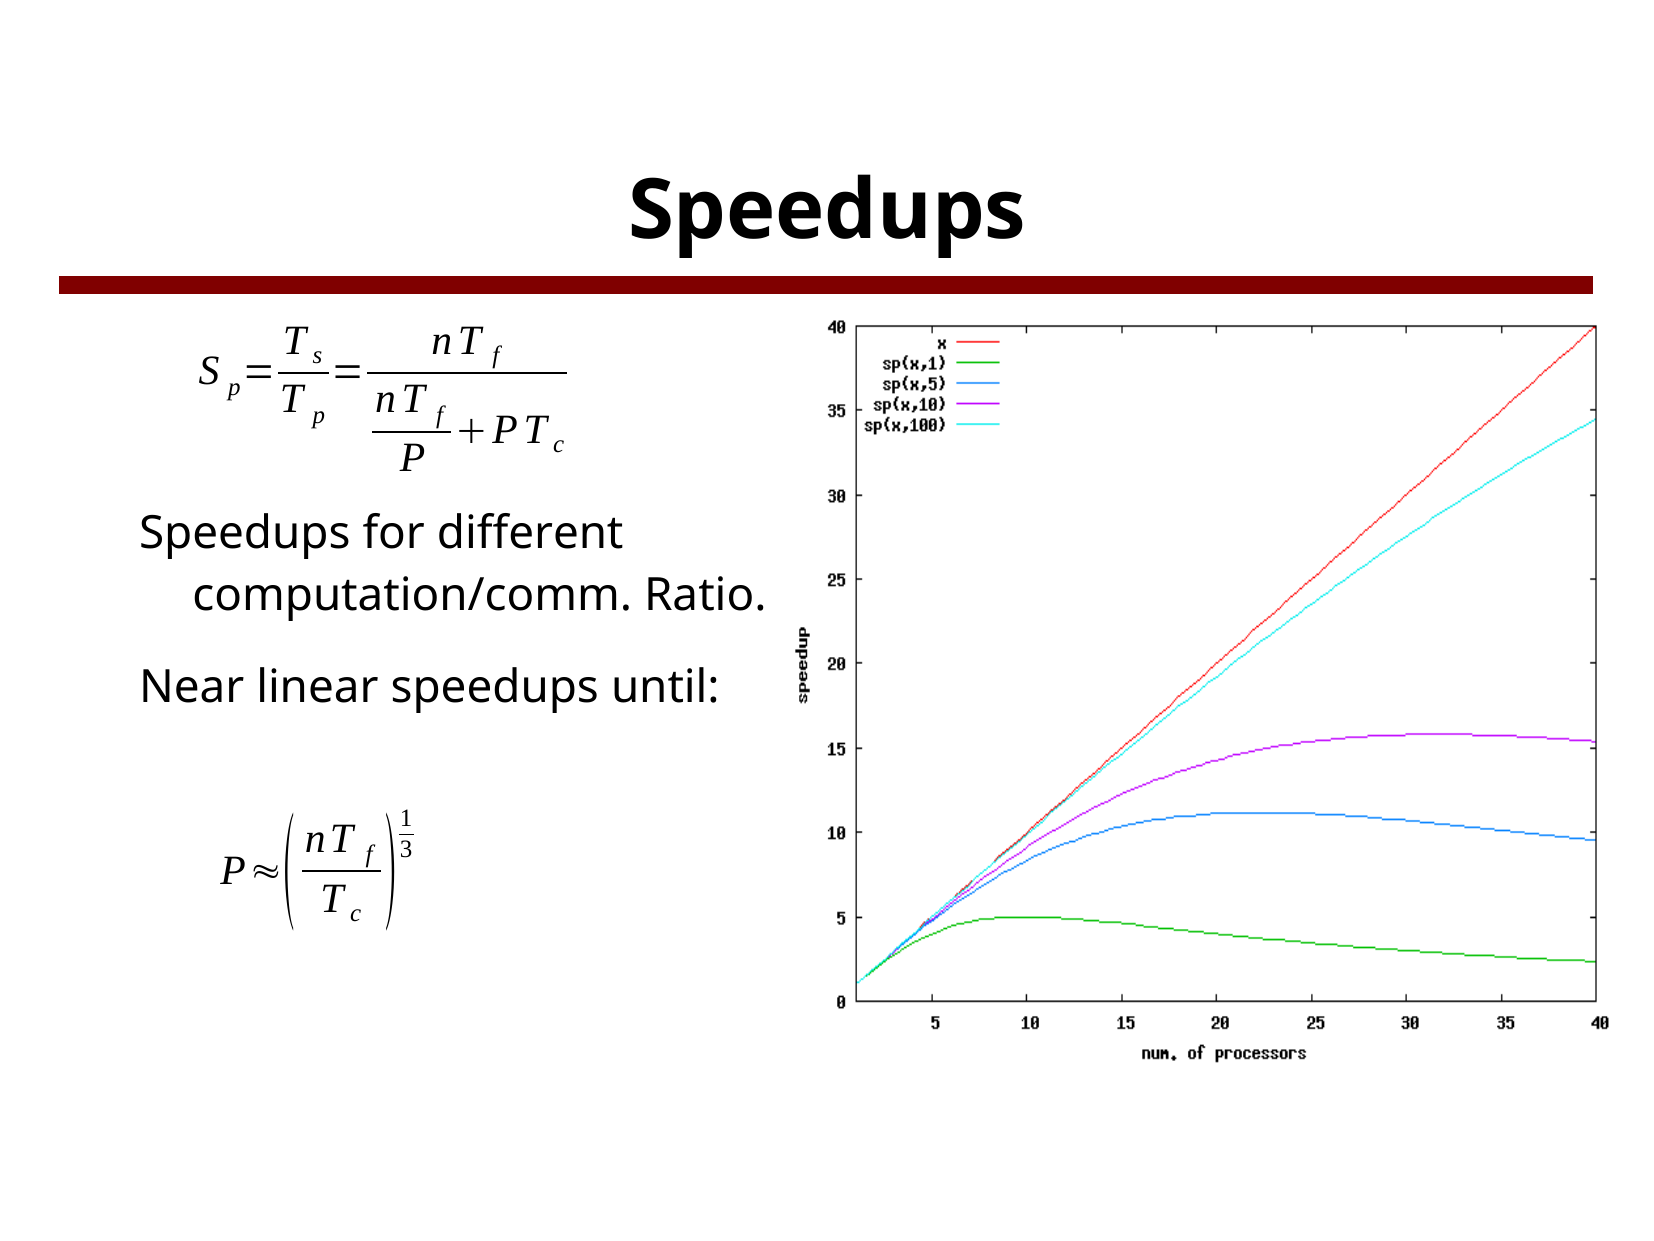

# Speedups
Speedups for different computation/comm. Ratio.
Near linear speedups until: